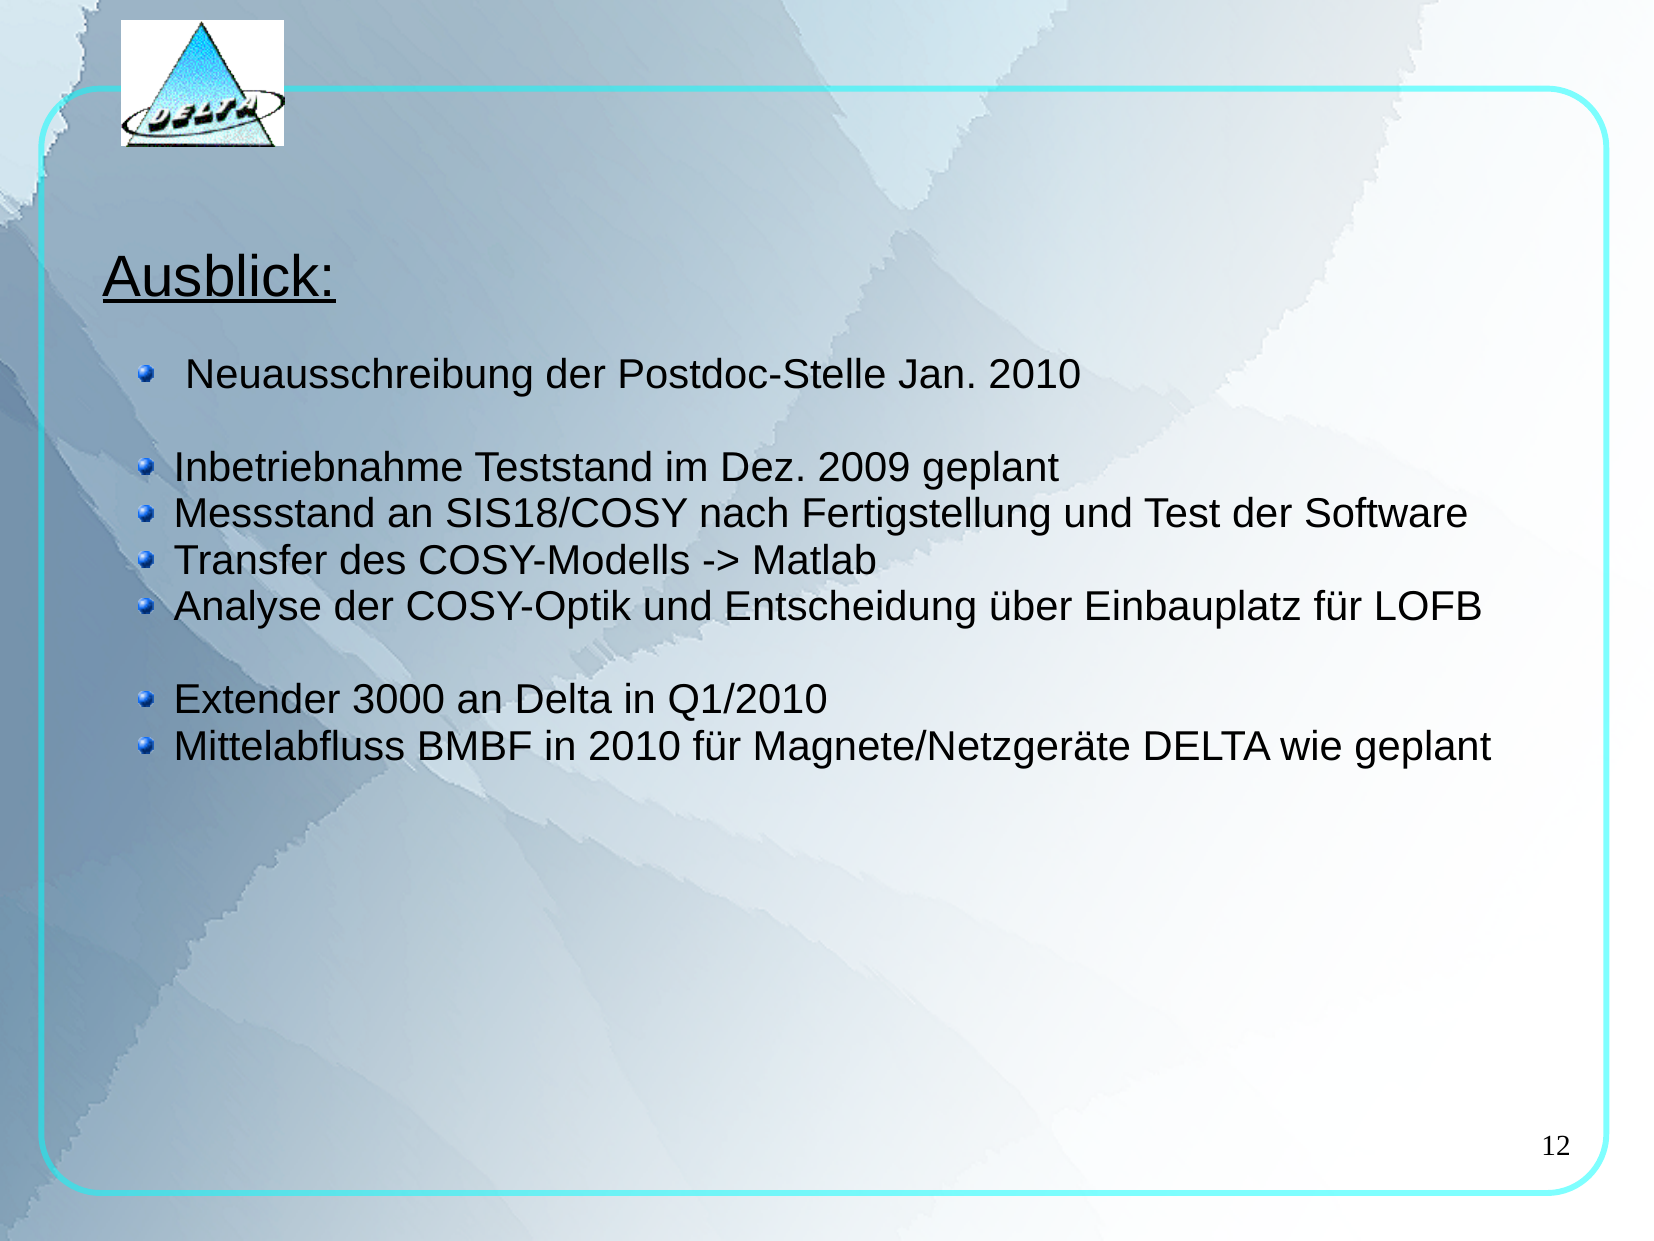

Ausblick:
 Neuausschreibung der Postdoc-Stelle Jan. 2010
Inbetriebnahme Teststand im Dez. 2009 geplant
Messstand an SIS18/COSY nach Fertigstellung und Test der Software
Transfer des COSY-Modells -> Matlab
Analyse der COSY-Optik und Entscheidung über Einbauplatz für LOFB
Extender 3000 an Delta in Q1/2010
Mittelabfluss BMBF in 2010 für Magnete/Netzgeräte DELTA wie geplant
12